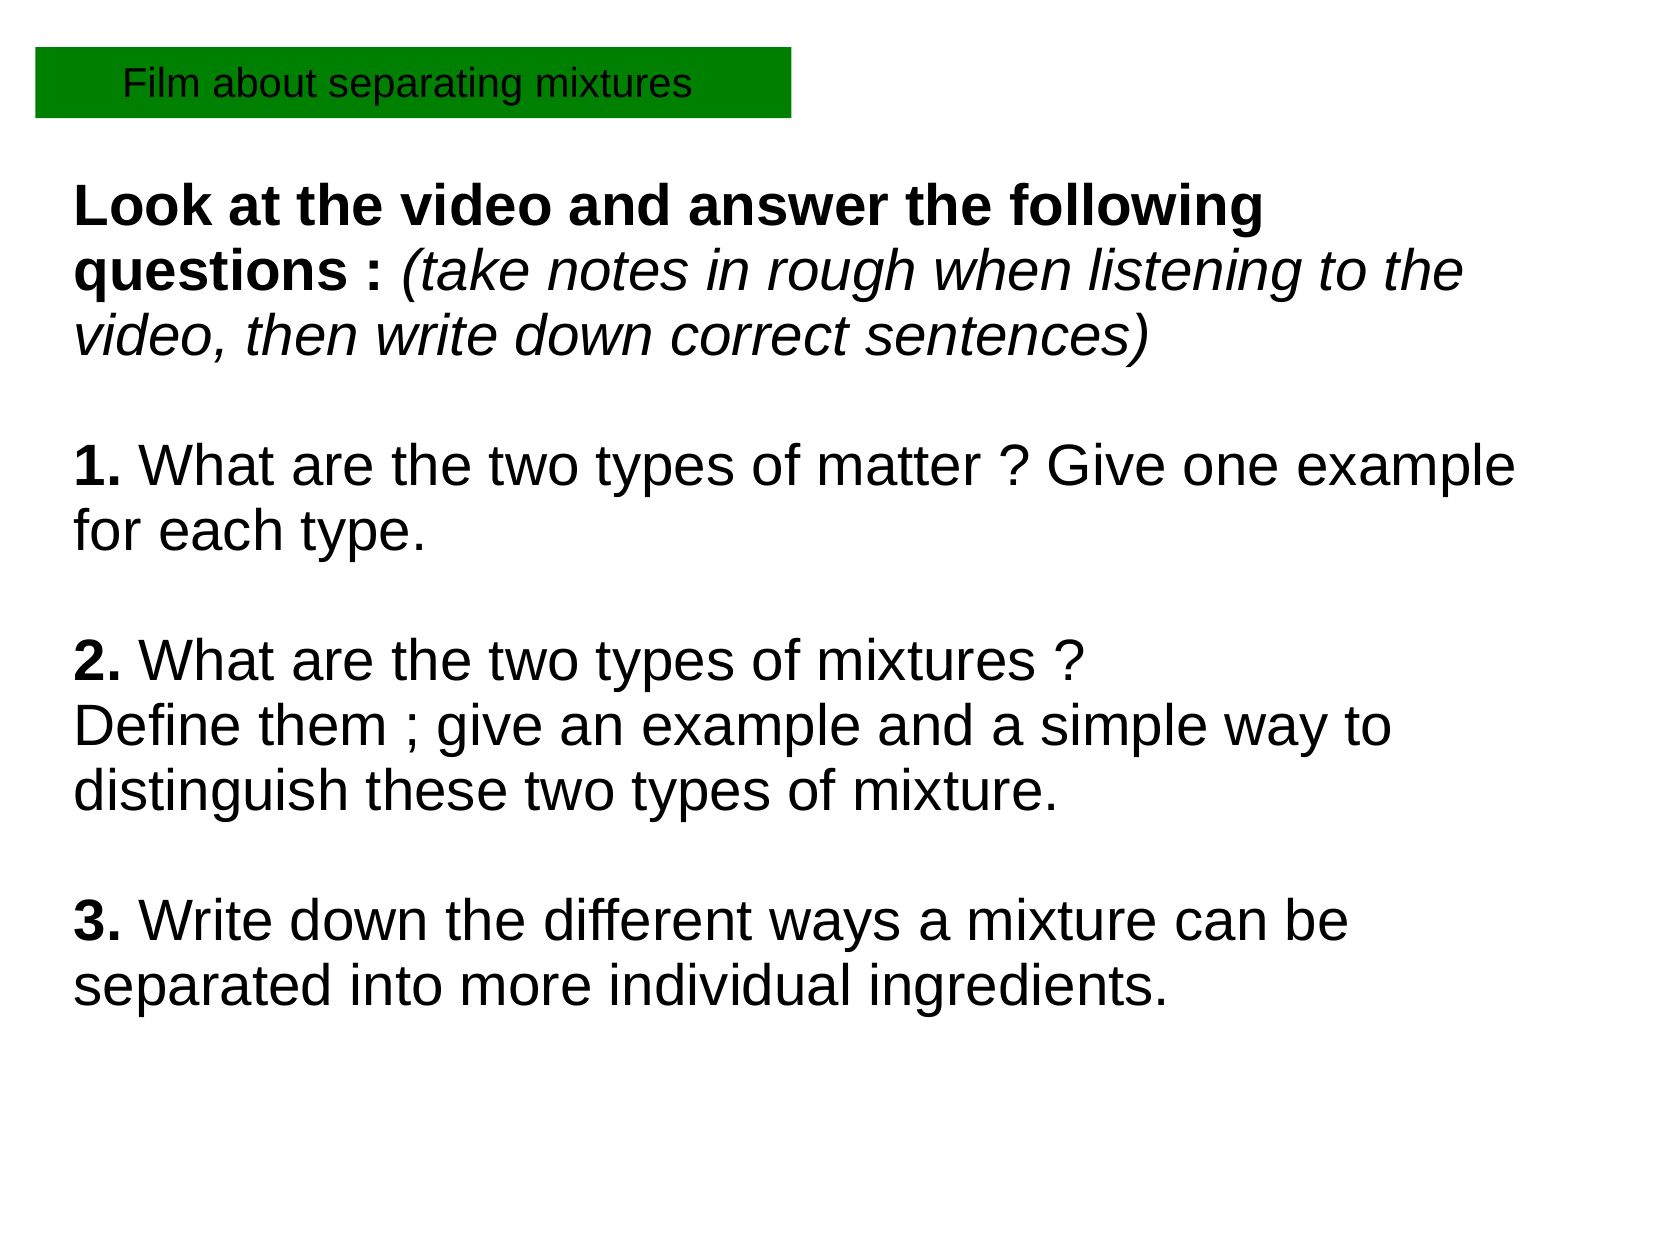

# Film about separating mixtures
Look at the video and answer the following questions : (take notes in rough when listening to the video, then write down correct sentences)
1. What are the two types of matter ? Give one example for each type.
2. What are the two types of mixtures ?
Define them ; give an example and a simple way to distinguish these two types of mixture.
3. Write down the different ways a mixture can be separated into more individual ingredients.